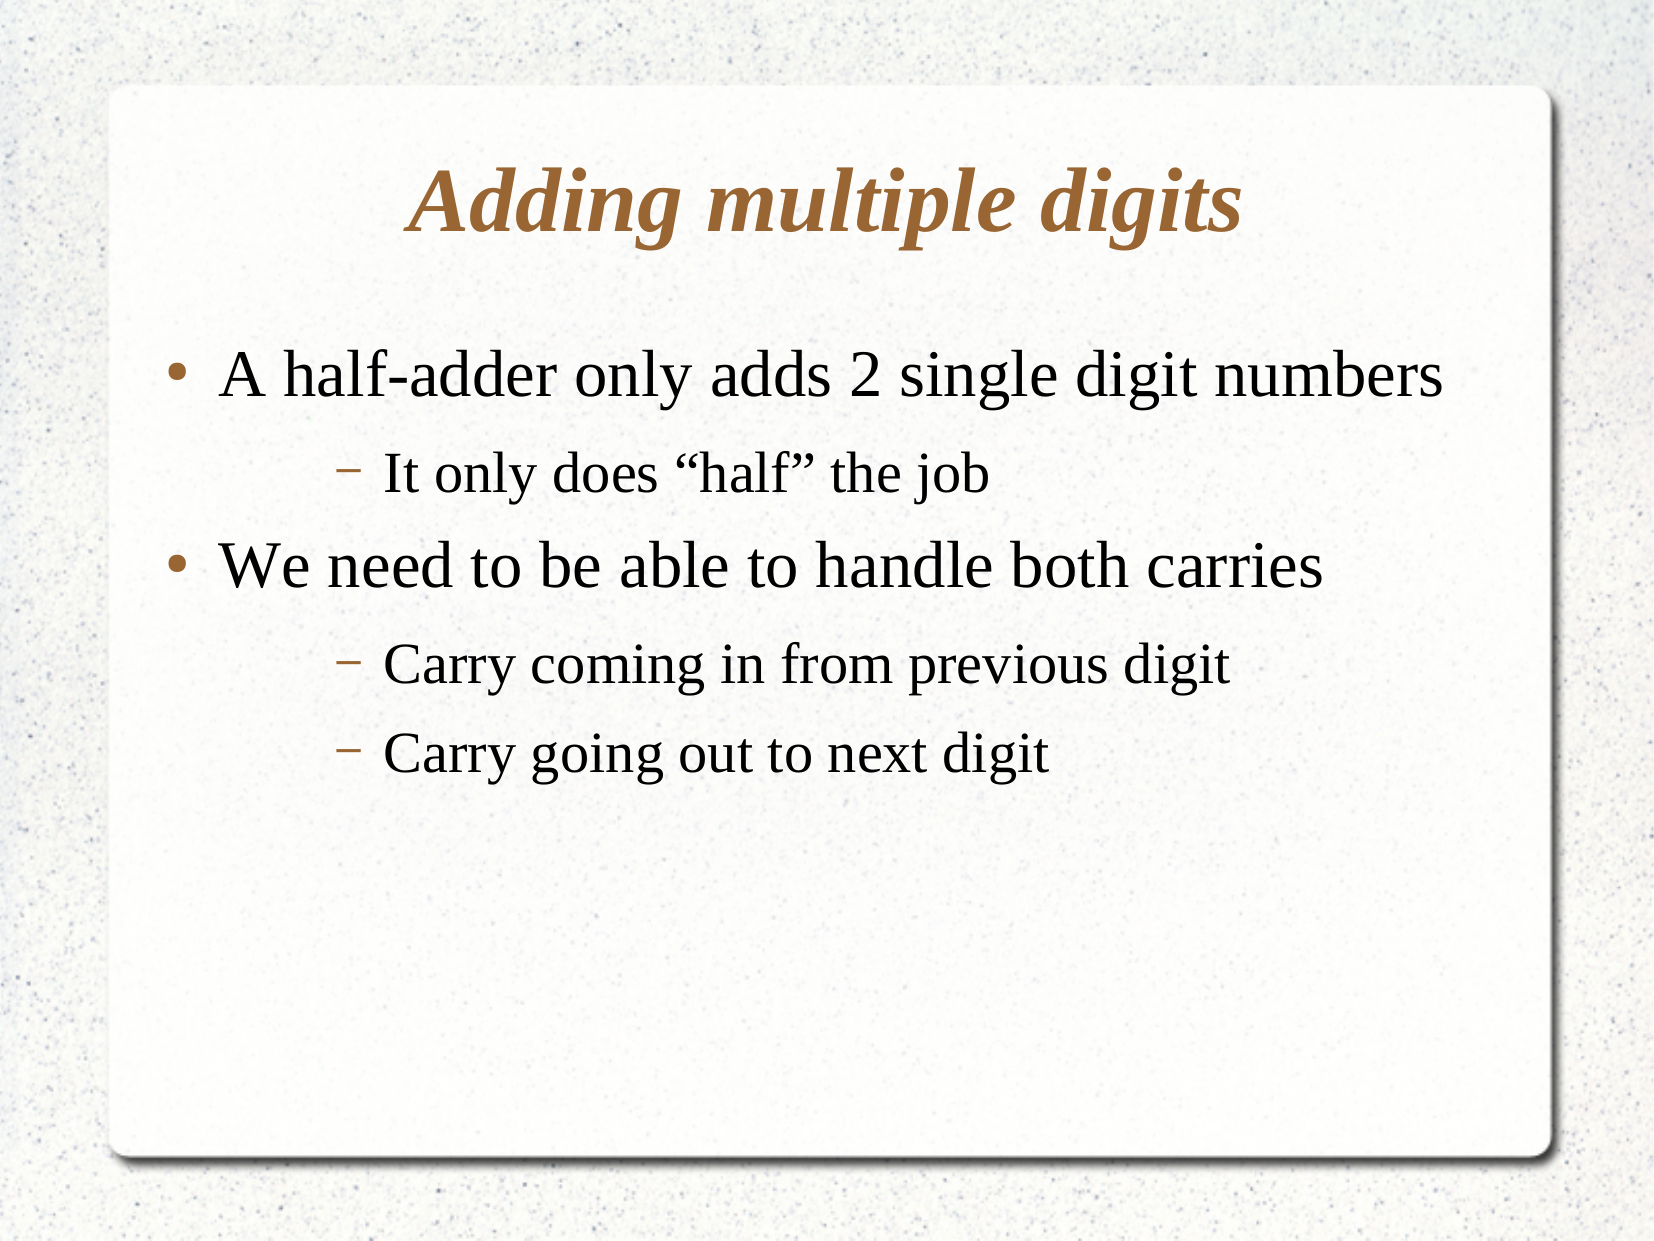

# Adding multiple digits
A half-adder only adds 2 single digit numbers
It only does “half” the job
We need to be able to handle both carries
Carry coming in from previous digit
Carry going out to next digit